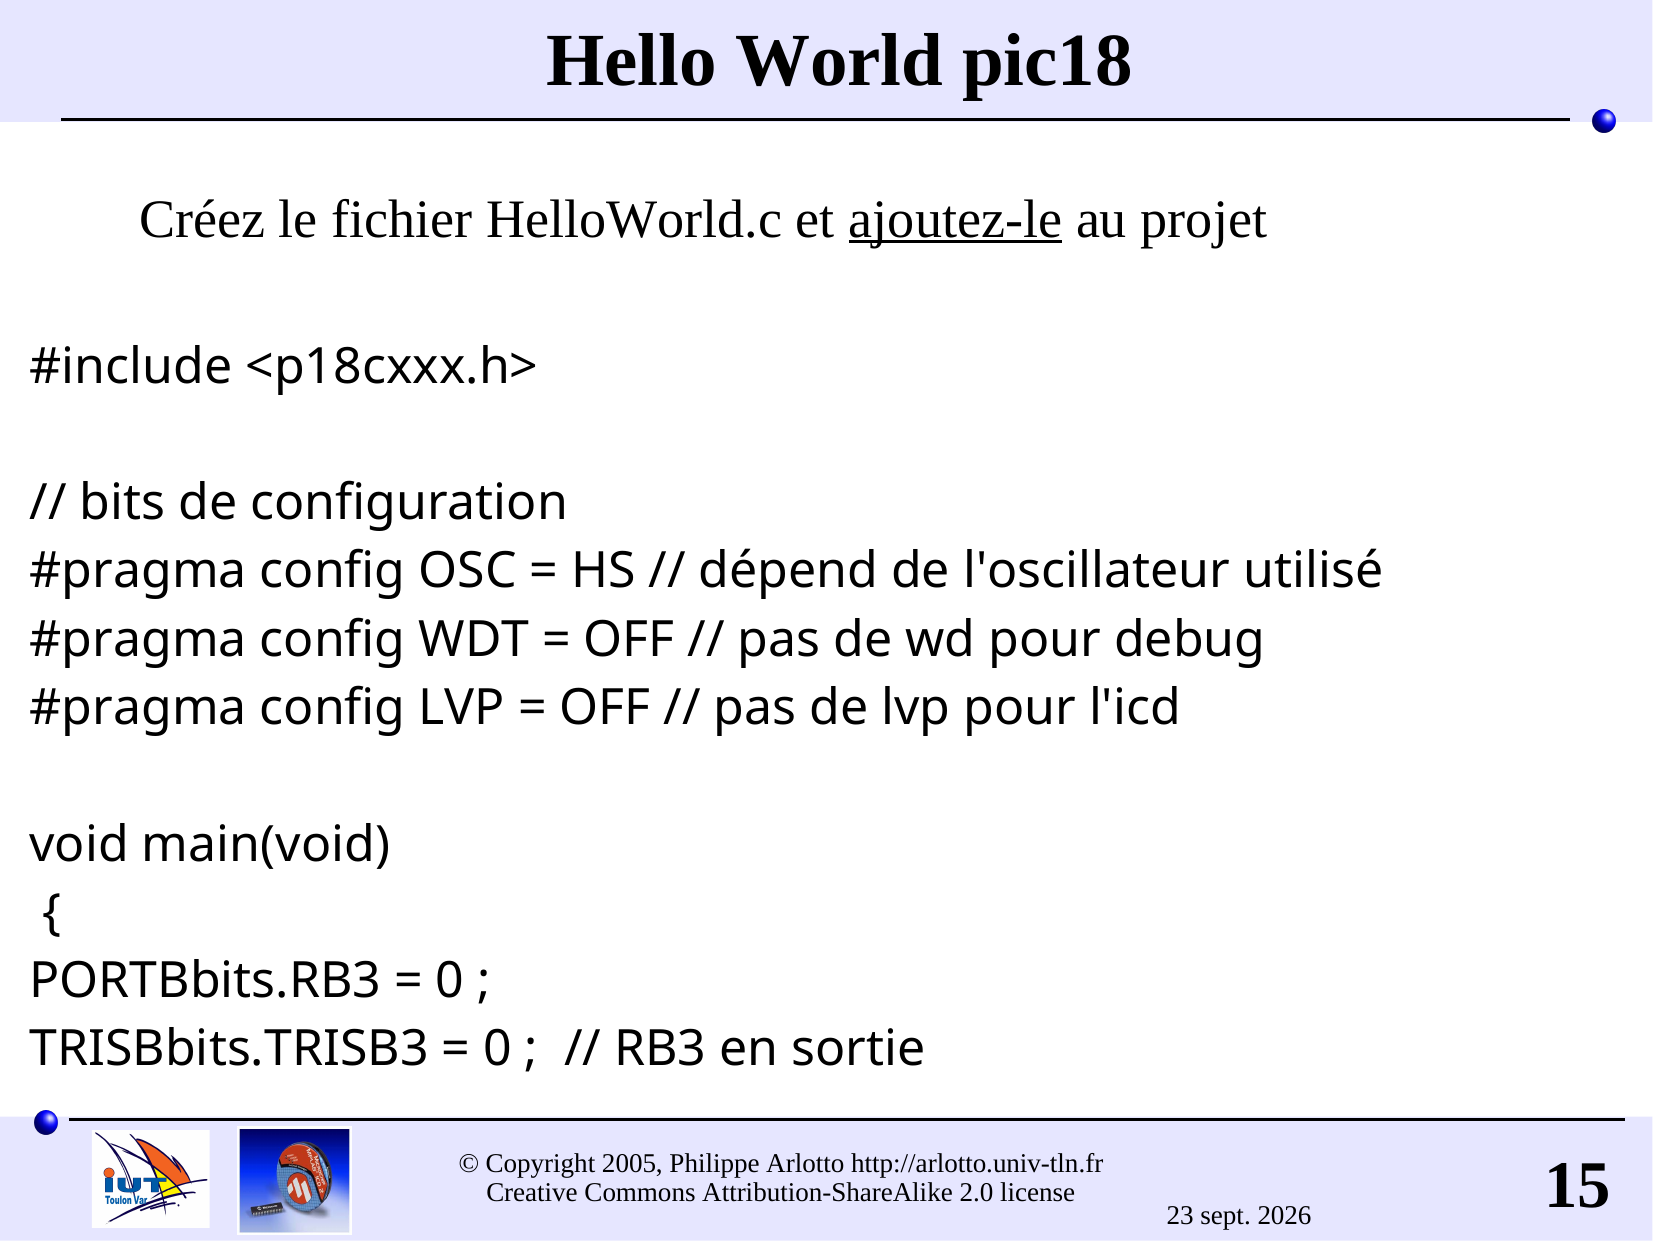

# Hello World pic18
Créez le fichier HelloWorld.c et ajoutez-le au projet
#include <p18cxxx.h>
// bits de configuration
#pragma config OSC = HS // dépend de l'oscillateur utilisé
#pragma config WDT = OFF // pas de wd pour debug
#pragma config LVP = OFF // pas de lvp pour l'icd
void main(void)
 {
PORTBbits.RB3 = 0 ;
TRISBbits.TRISB3 = 0 ; // RB3 en sortie